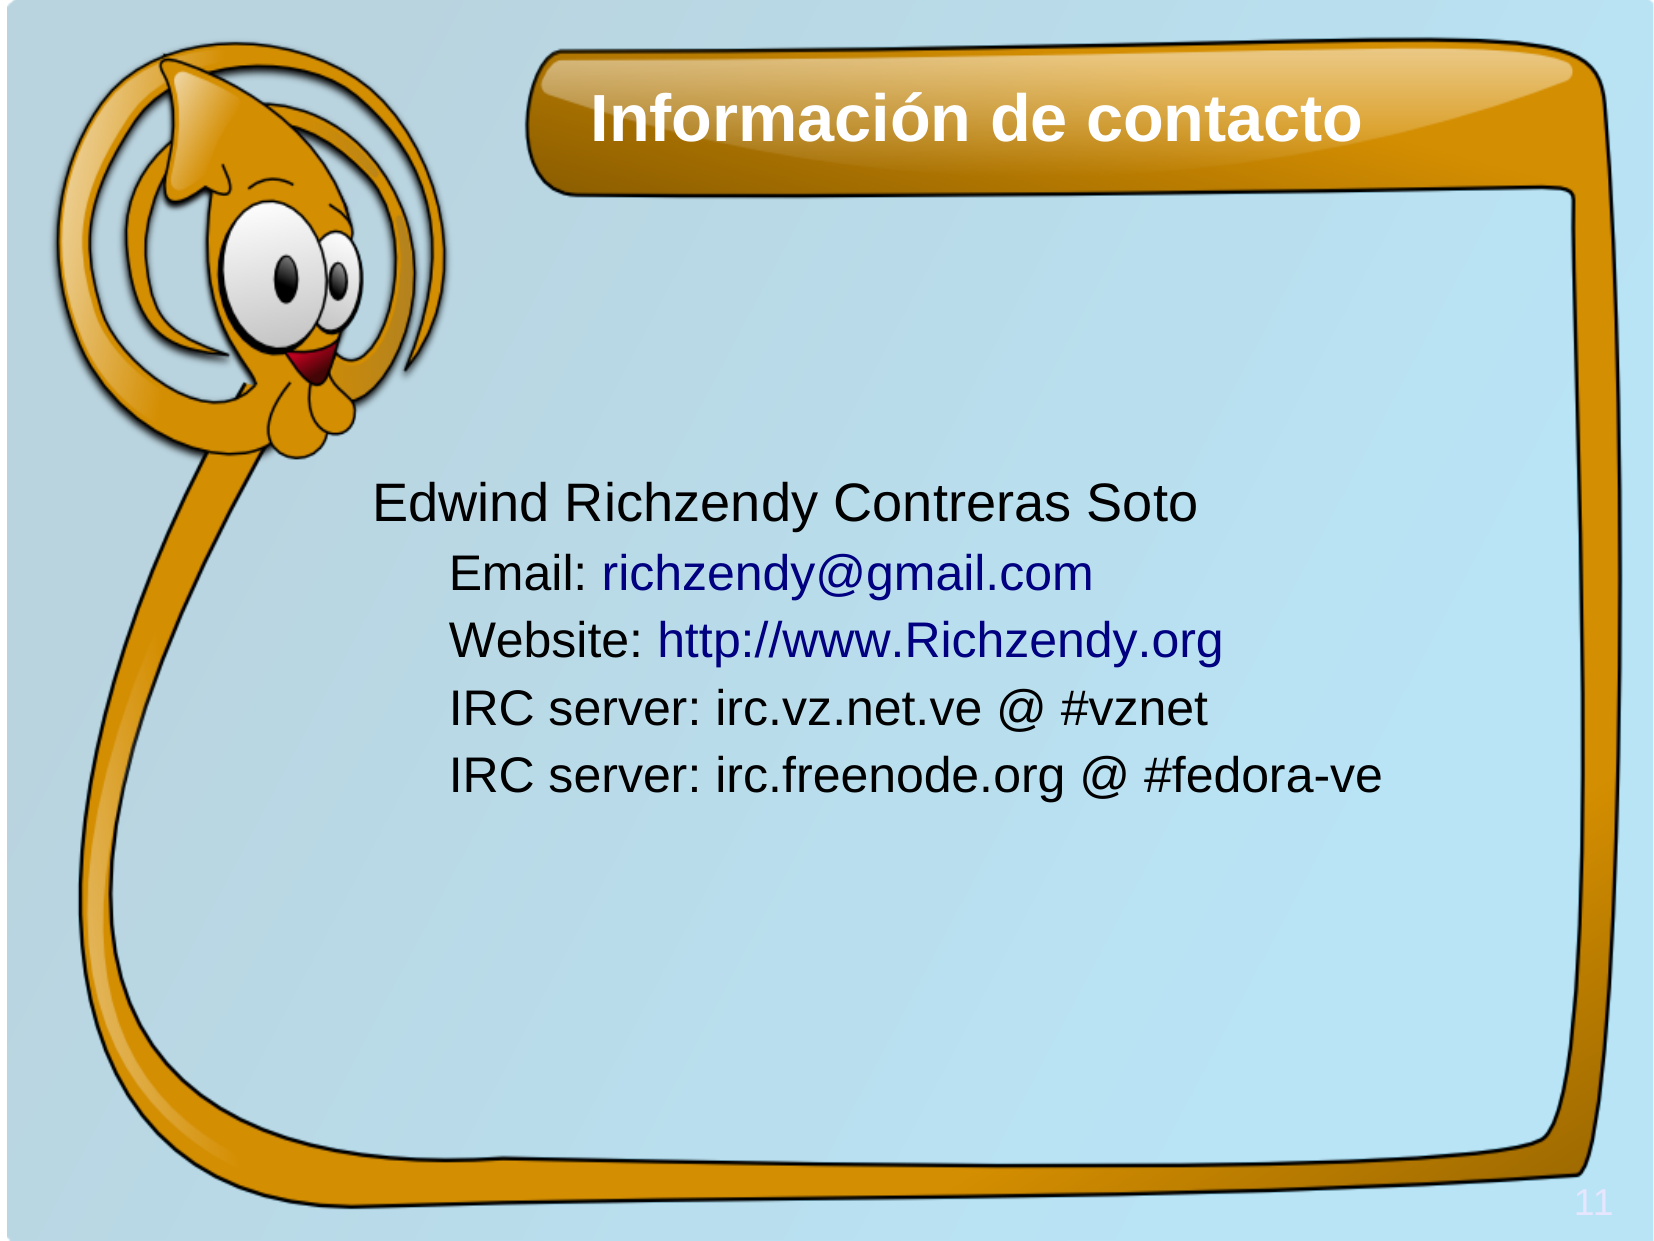

# Información de contacto
Edwind Richzendy Contreras Soto
Email: richzendy@gmail.com
Website: http://www.Richzendy.org
IRC server: irc.vz.net.ve @ #vznet
IRC server: irc.freenode.org @ #fedora-ve
11